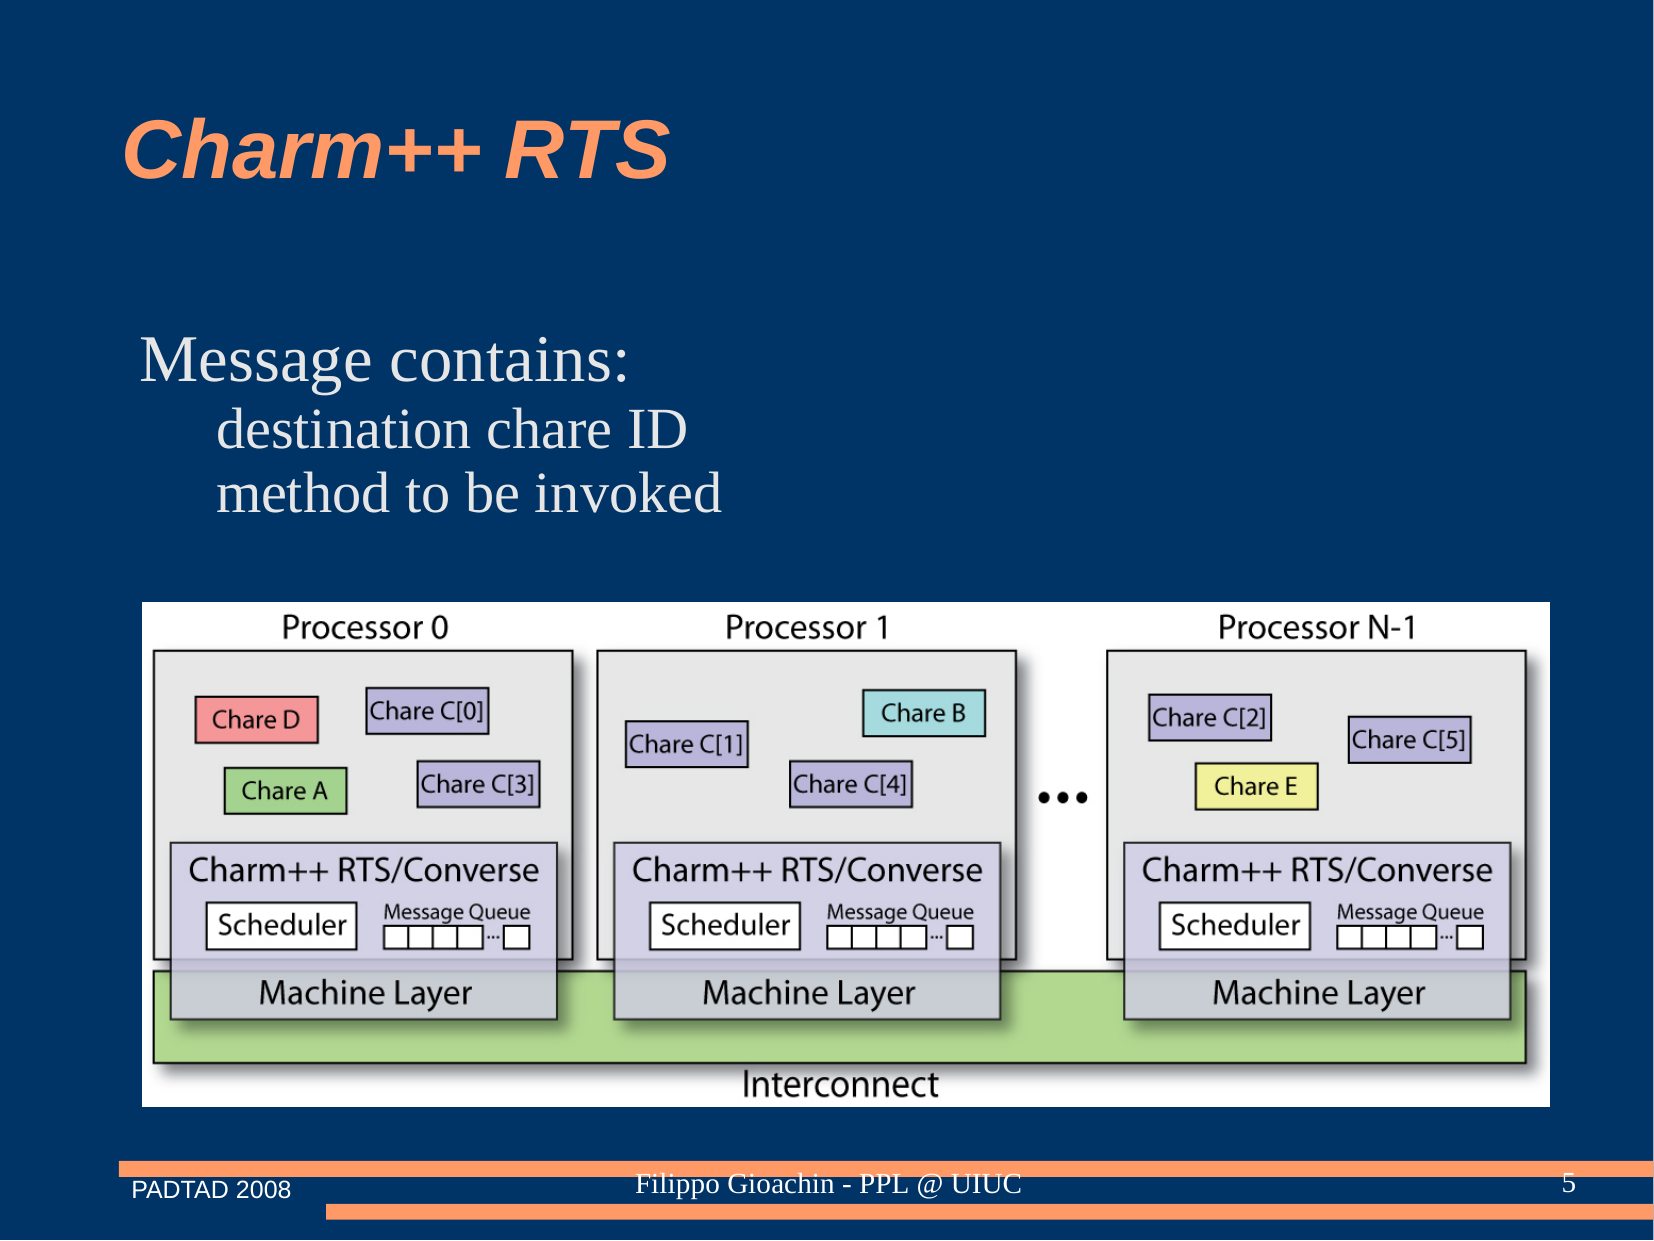

# Charm++ RTS
Message contains:
destination chare ID
method to be invoked
5
Filippo Gioachin - PPL @ UIUC